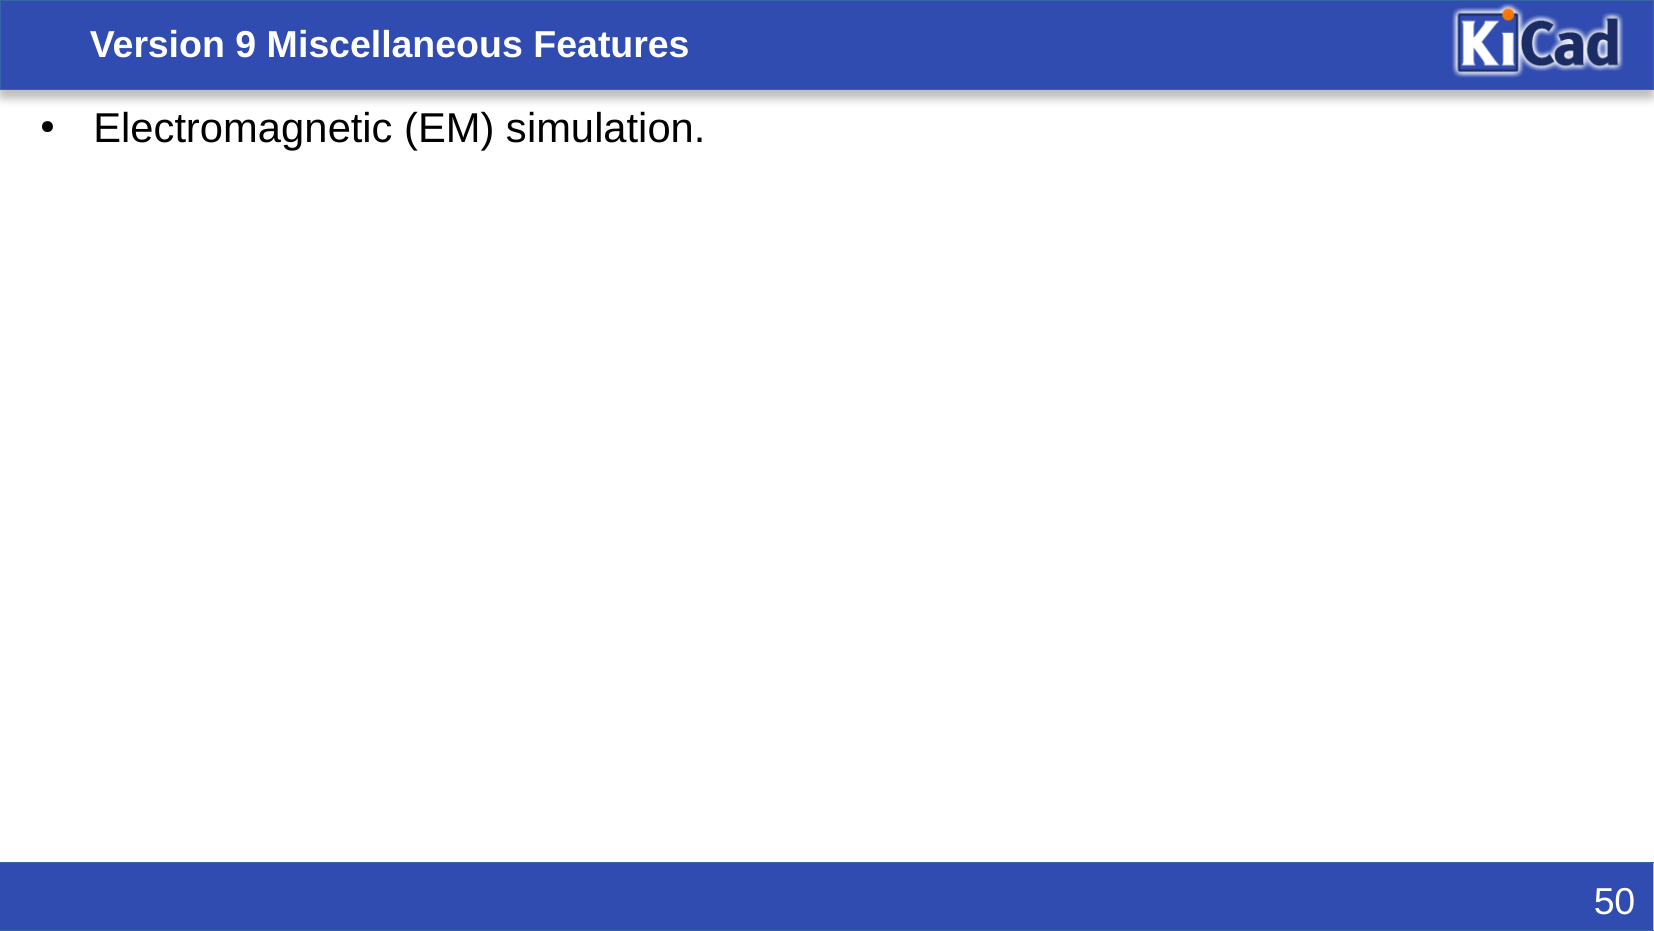

Version 9 Miscellaneous Features
# Electromagnetic (EM) simulation.